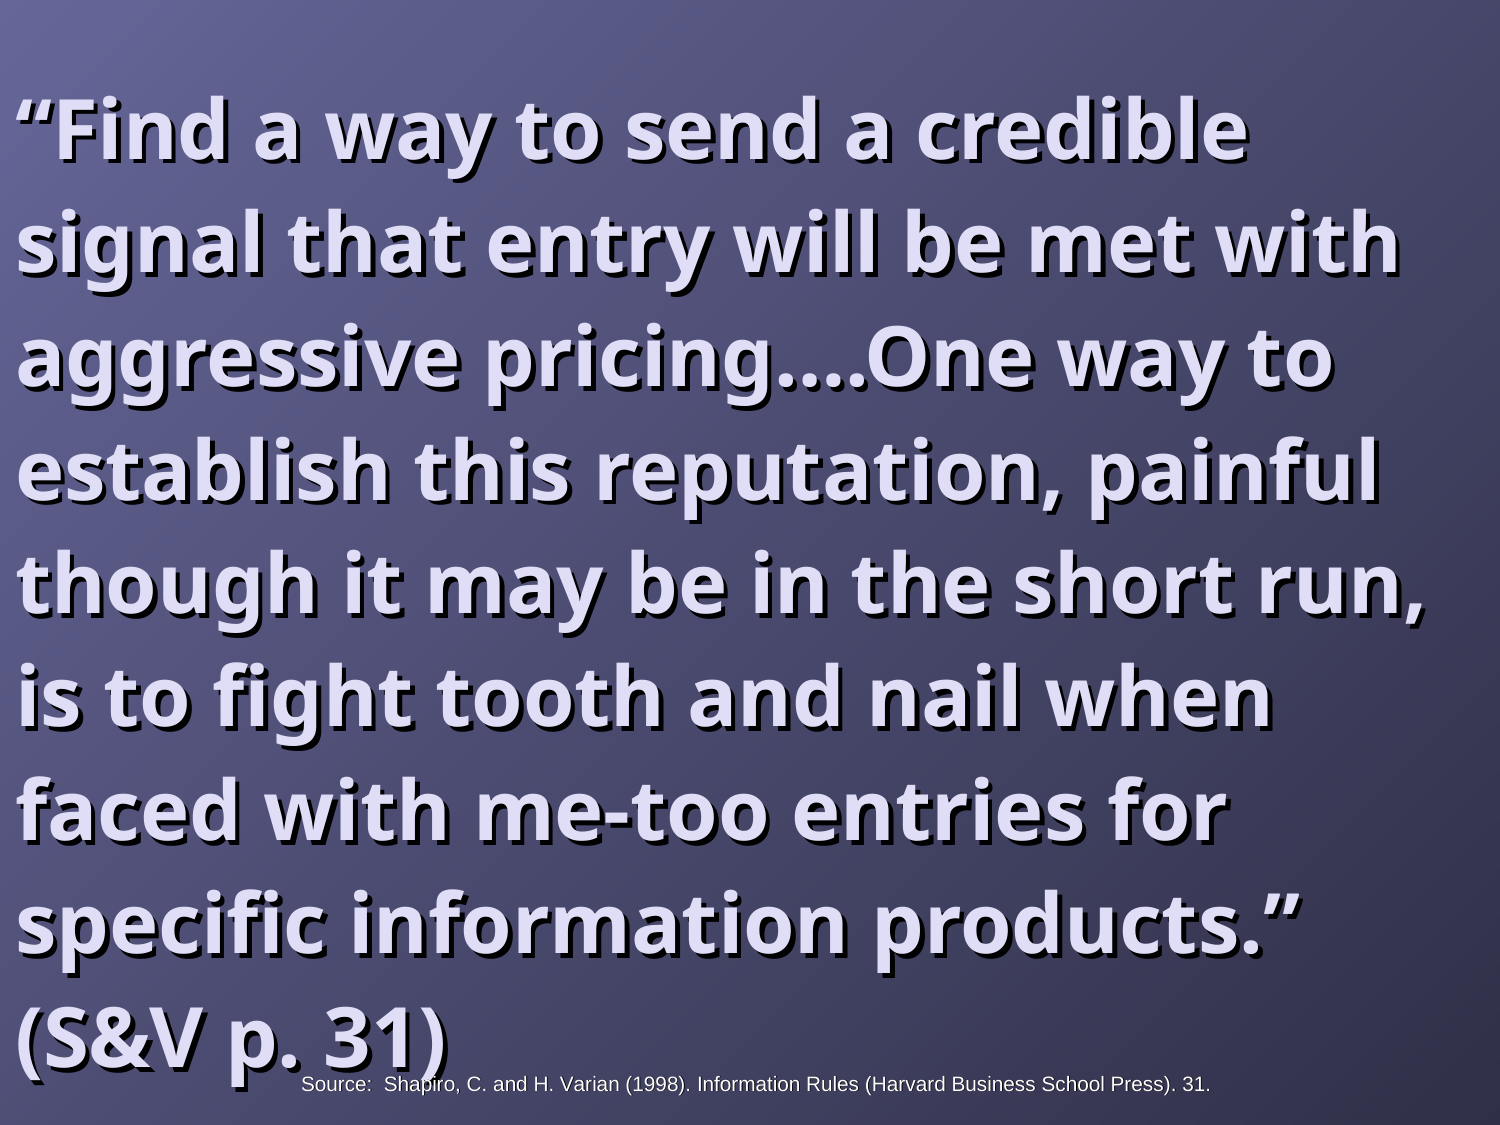

# “Find a way to send a credible signal that entry will be met with aggressive pricing….One way to establish this reputation, painful though it may be in the short run, is to fight tooth and nail when faced with me-too entries for specific information products.” (S&V p. 31)
Source: Shapiro, C. and H. Varian (1998). Information Rules (Harvard Business School Press). 31.